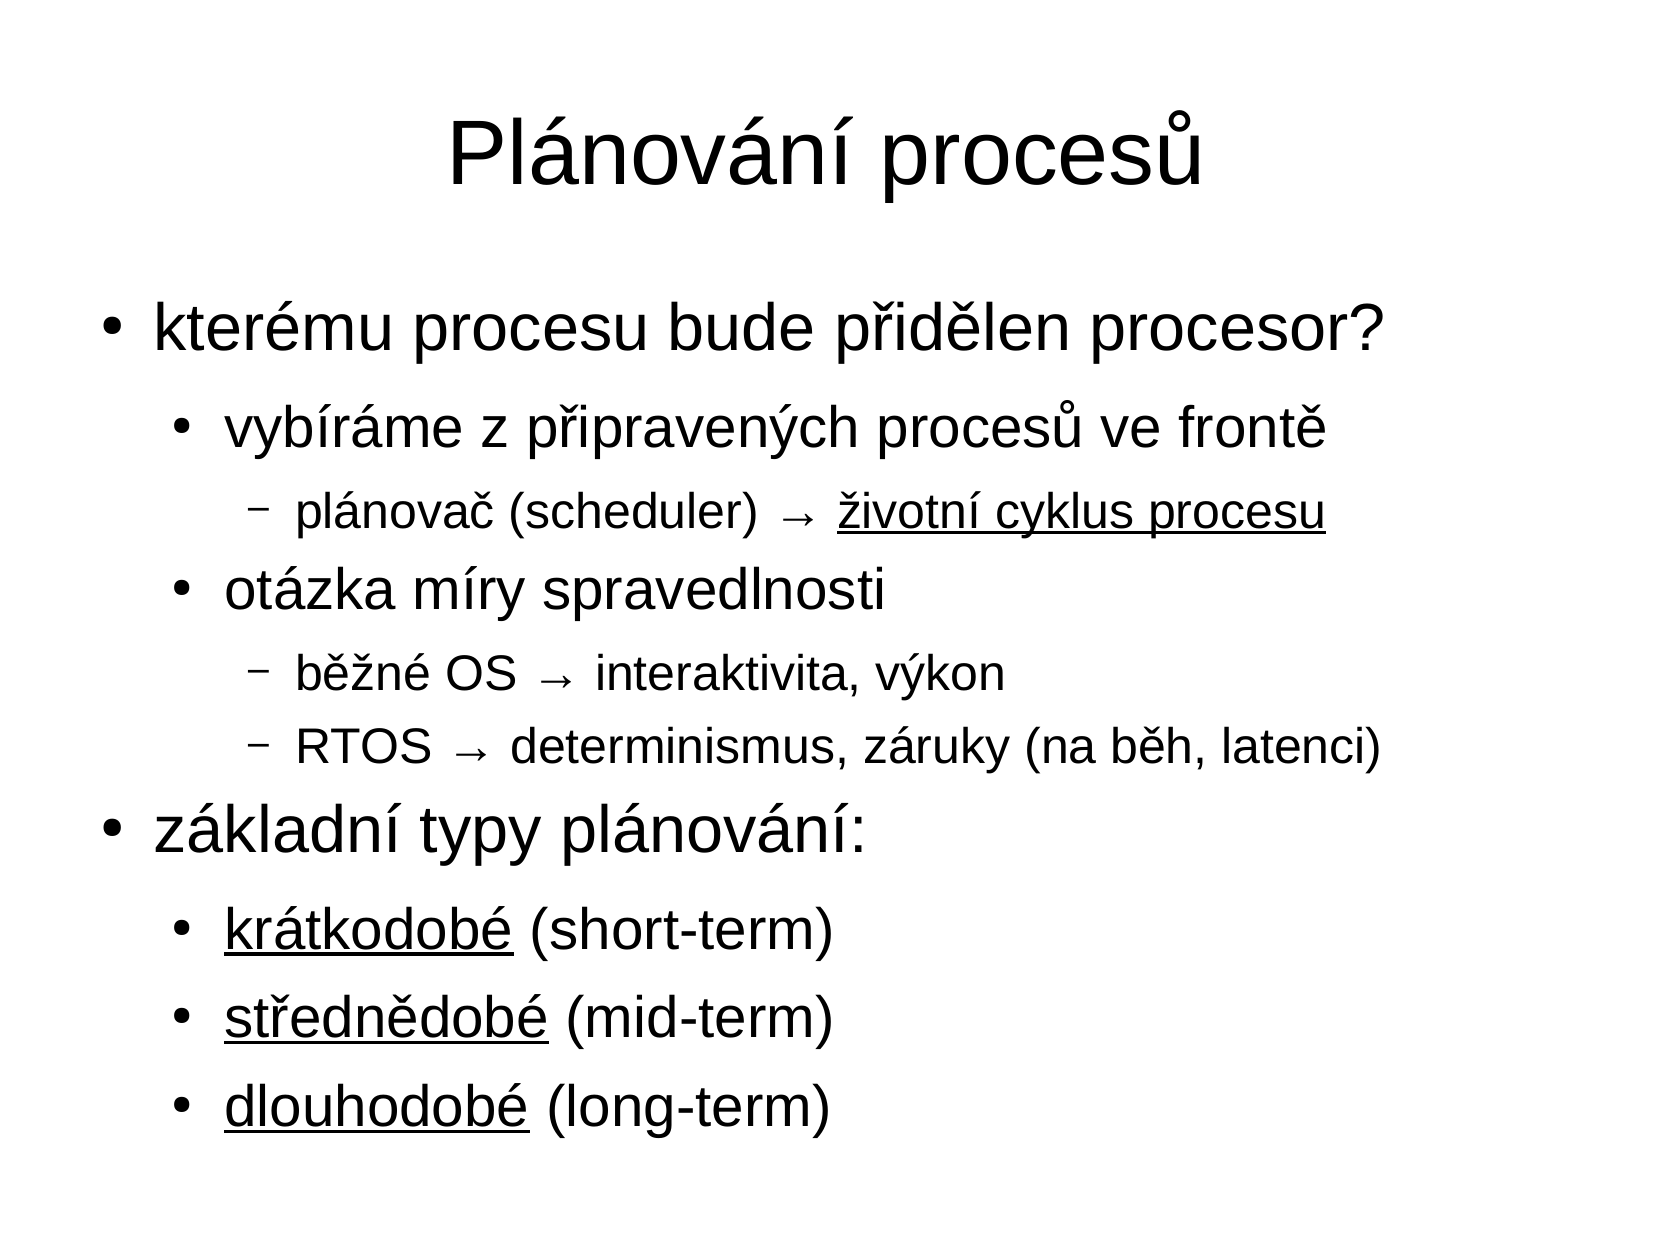

# Plánování procesů
kterému procesu bude přidělen procesor?
vybíráme z připravených procesů ve frontě
plánovač (scheduler) → životní cyklus procesu
otázka míry spravedlnosti
běžné OS → interaktivita, výkon
RTOS → determinismus, záruky (na běh, latenci)
základní typy plánování:
krátkodobé (short-term)
střednědobé (mid-term)
dlouhodobé (long-term)